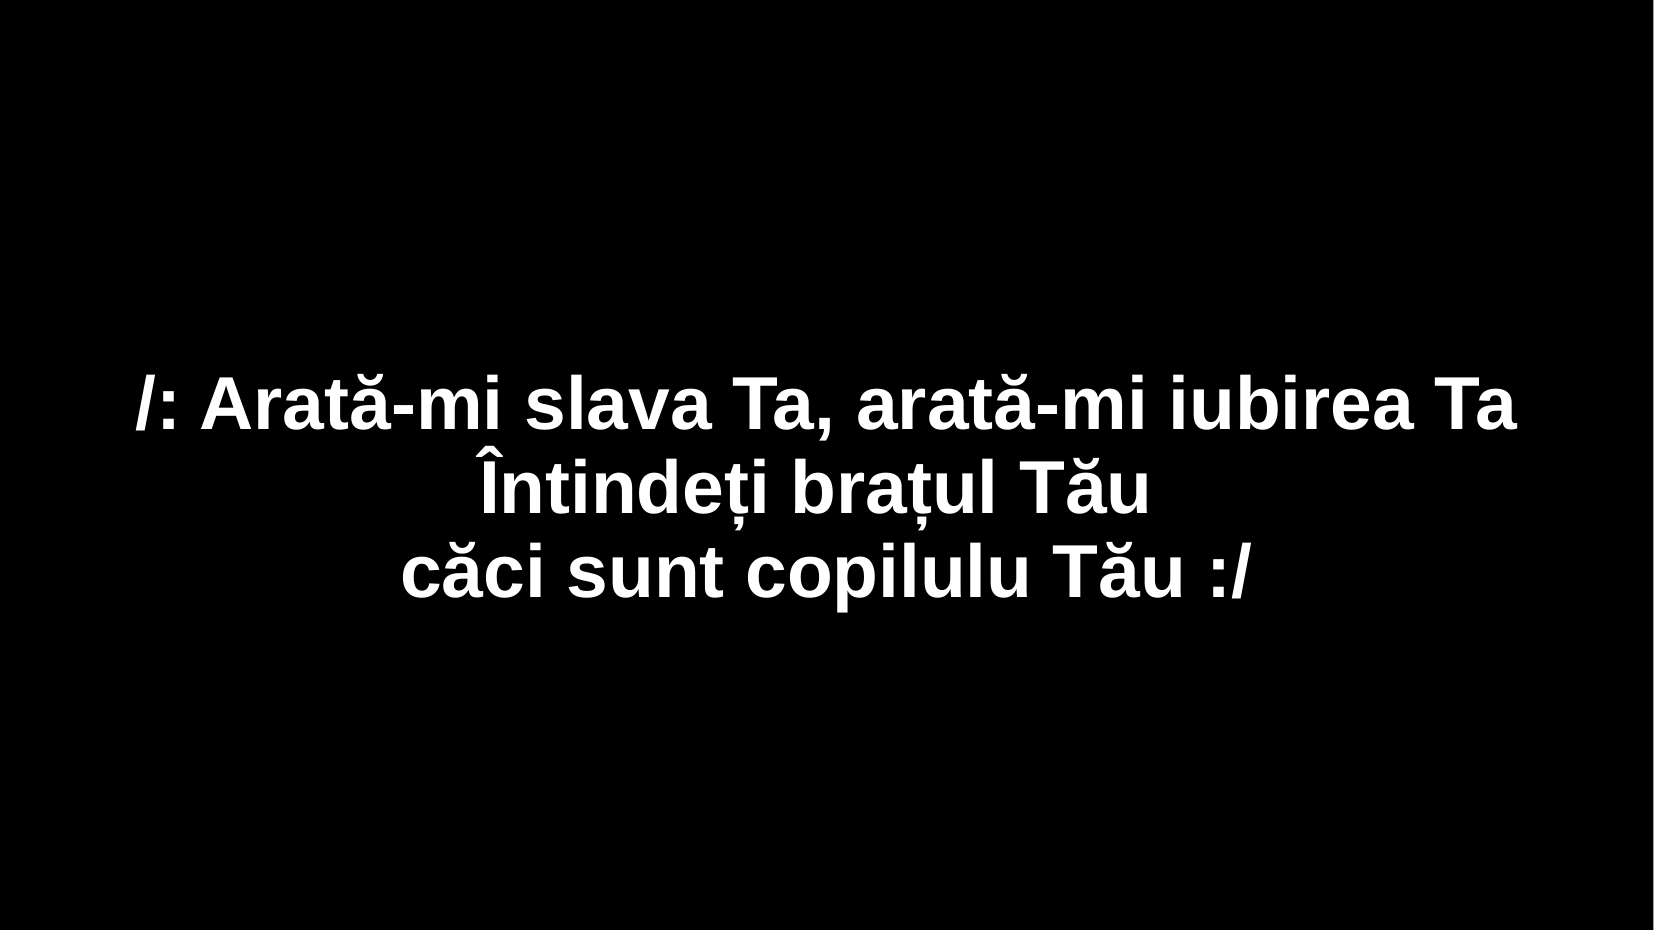

/: Arată-mi slava Ta, arată-mi iubirea Ta
Întindeți brațul Tău
căci sunt copilulu Tău :/